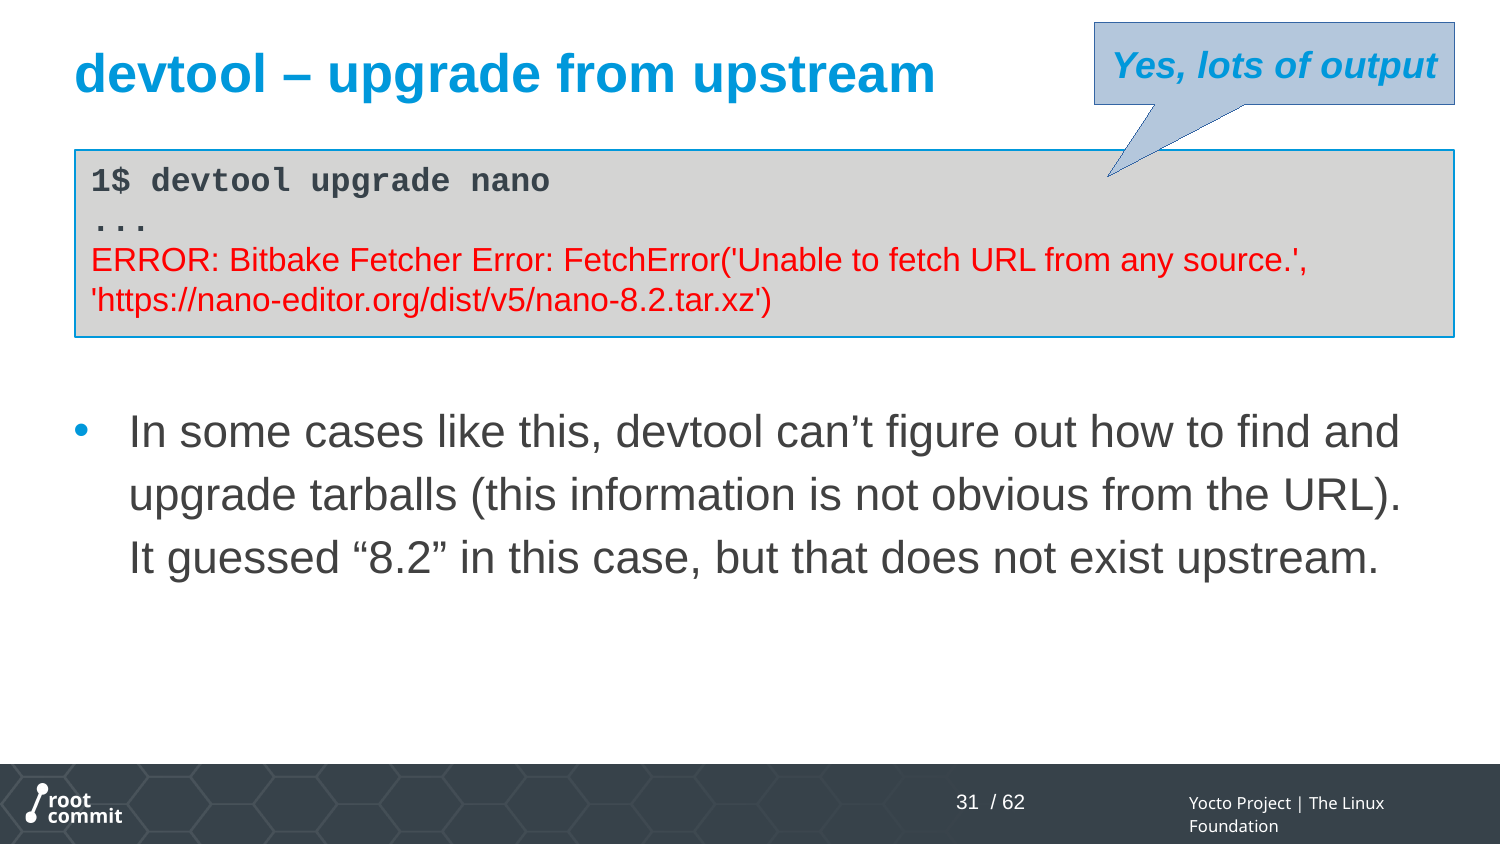

Yes, lots of output
devtool – upgrade from upstream
1$ devtool upgrade nano
...
ERROR: Bitbake Fetcher Error: FetchError('Unable to fetch URL from any source.', 'https://nano-editor.org/dist/v5/nano-8.2.tar.xz')
In some cases like this, devtool can’t figure out how to find and upgrade tarballs (this information is not obvious from the URL). It guessed “8.2” in this case, but that does not exist upstream.